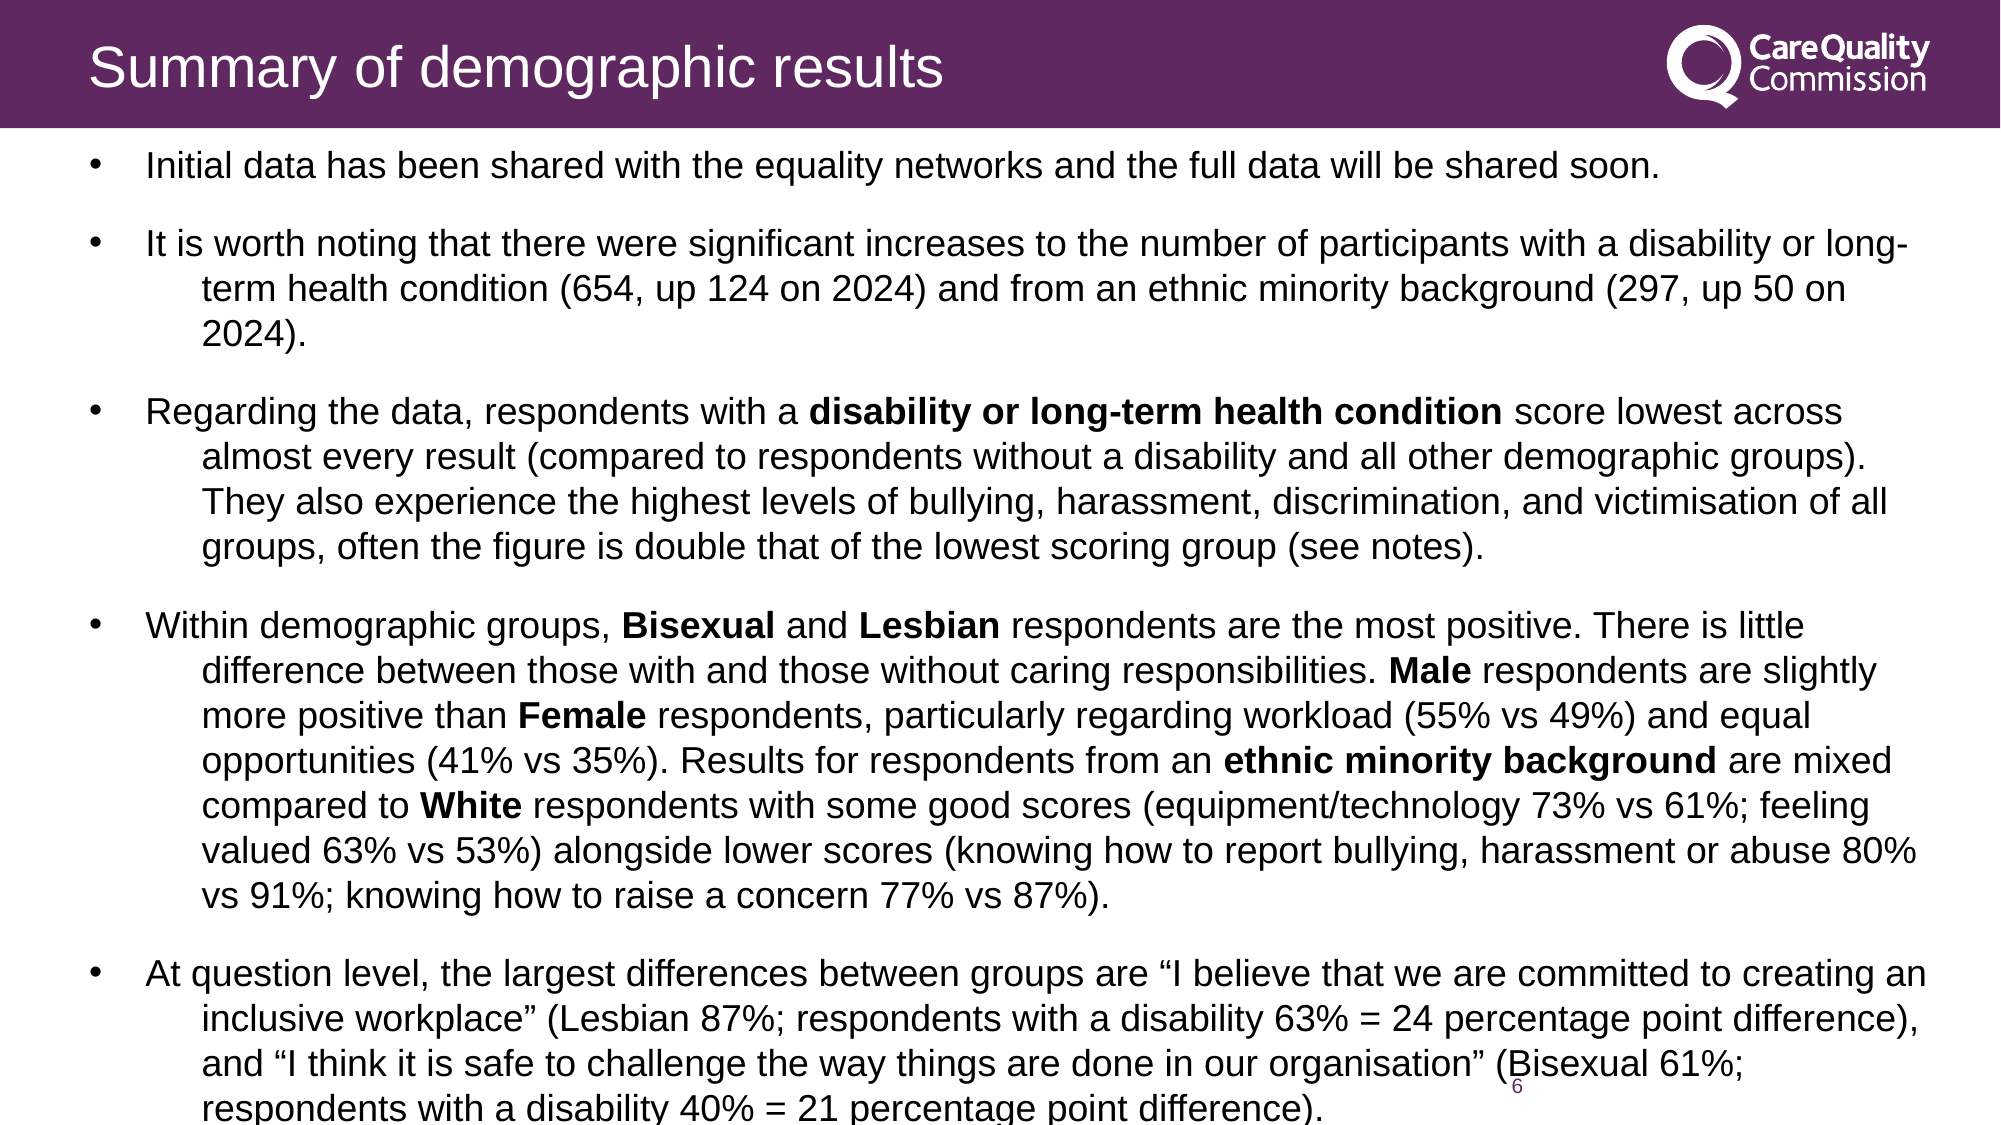

# Summary of demographic results
Initial data has been shared with the equality networks and the full data will be shared soon.
It is worth noting that there were significant increases to the number of participants with a disability or long-term health condition (654, up 124 on 2024) and from an ethnic minority background (297, up 50 on 2024).
Regarding the data, respondents with a disability or long-term health condition score lowest across almost every result (compared to respondents without a disability and all other demographic groups). They also experience the highest levels of bullying, harassment, discrimination, and victimisation of all groups, often the figure is double that of the lowest scoring group (see notes).
Within demographic groups, Bisexual and Lesbian respondents are the most positive. There is little difference between those with and those without caring responsibilities. Male respondents are slightly more positive than Female respondents, particularly regarding workload (55% vs 49%) and equal opportunities (41% vs 35%). Results for respondents from an ethnic minority background are mixed compared to White respondents with some good scores (equipment/technology 73% vs 61%; feeling valued 63% vs 53%) alongside lower scores (knowing how to report bullying, harassment or abuse 80% vs 91%; knowing how to raise a concern 77% vs 87%).
At question level, the largest differences between groups are “I believe that we are committed to creating an inclusive workplace” (Lesbian 87%; respondents with a disability 63% = 24 percentage point difference), and “I think it is safe to challenge the way things are done in our organisation” (Bisexual 61%; respondents with a disability 40% = 21 percentage point difference).